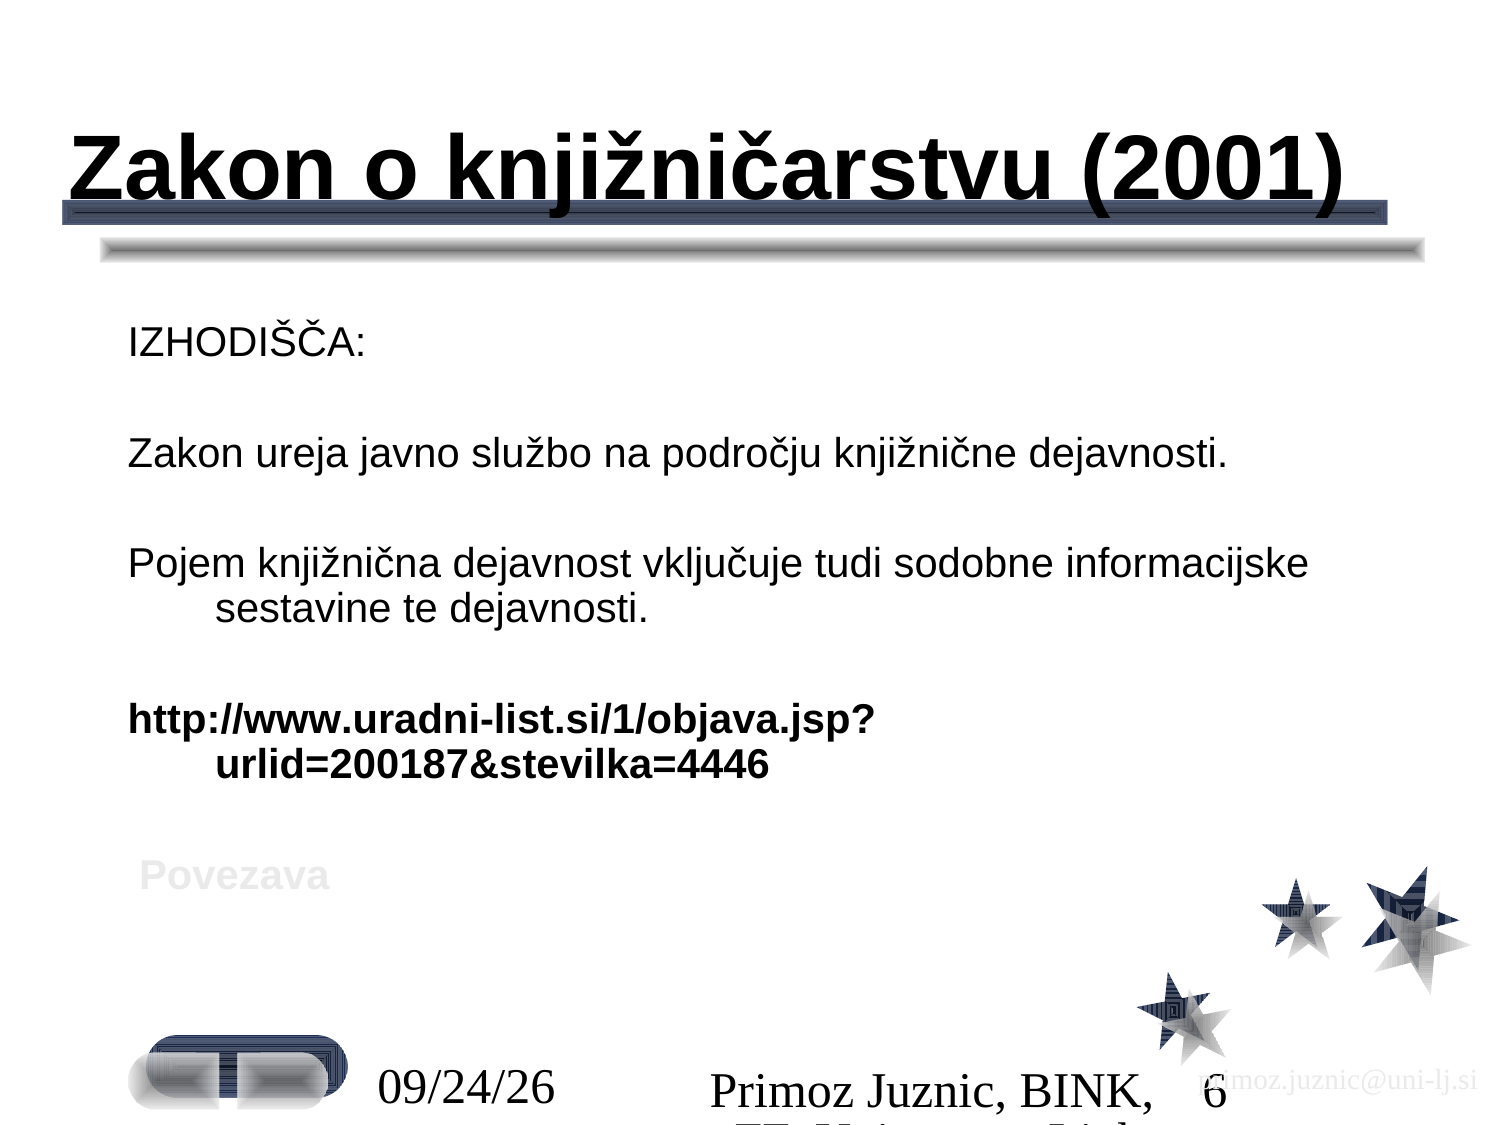

# Zakon o knjižničarstvu (2001)
IZHODIŠČA:
Zakon ureja javno službo na področju knjižnične dejavnosti.
Pojem knjižnična dejavnost vključuje tudi sodobne informacijske sestavine te dejavnosti.
http://www.uradni-list.si/1/objava.jsp?urlid=200187&stevilka=4446
 Povezava
Primoz Juznic, BINK, FF, Univerza v Ljubljani
6